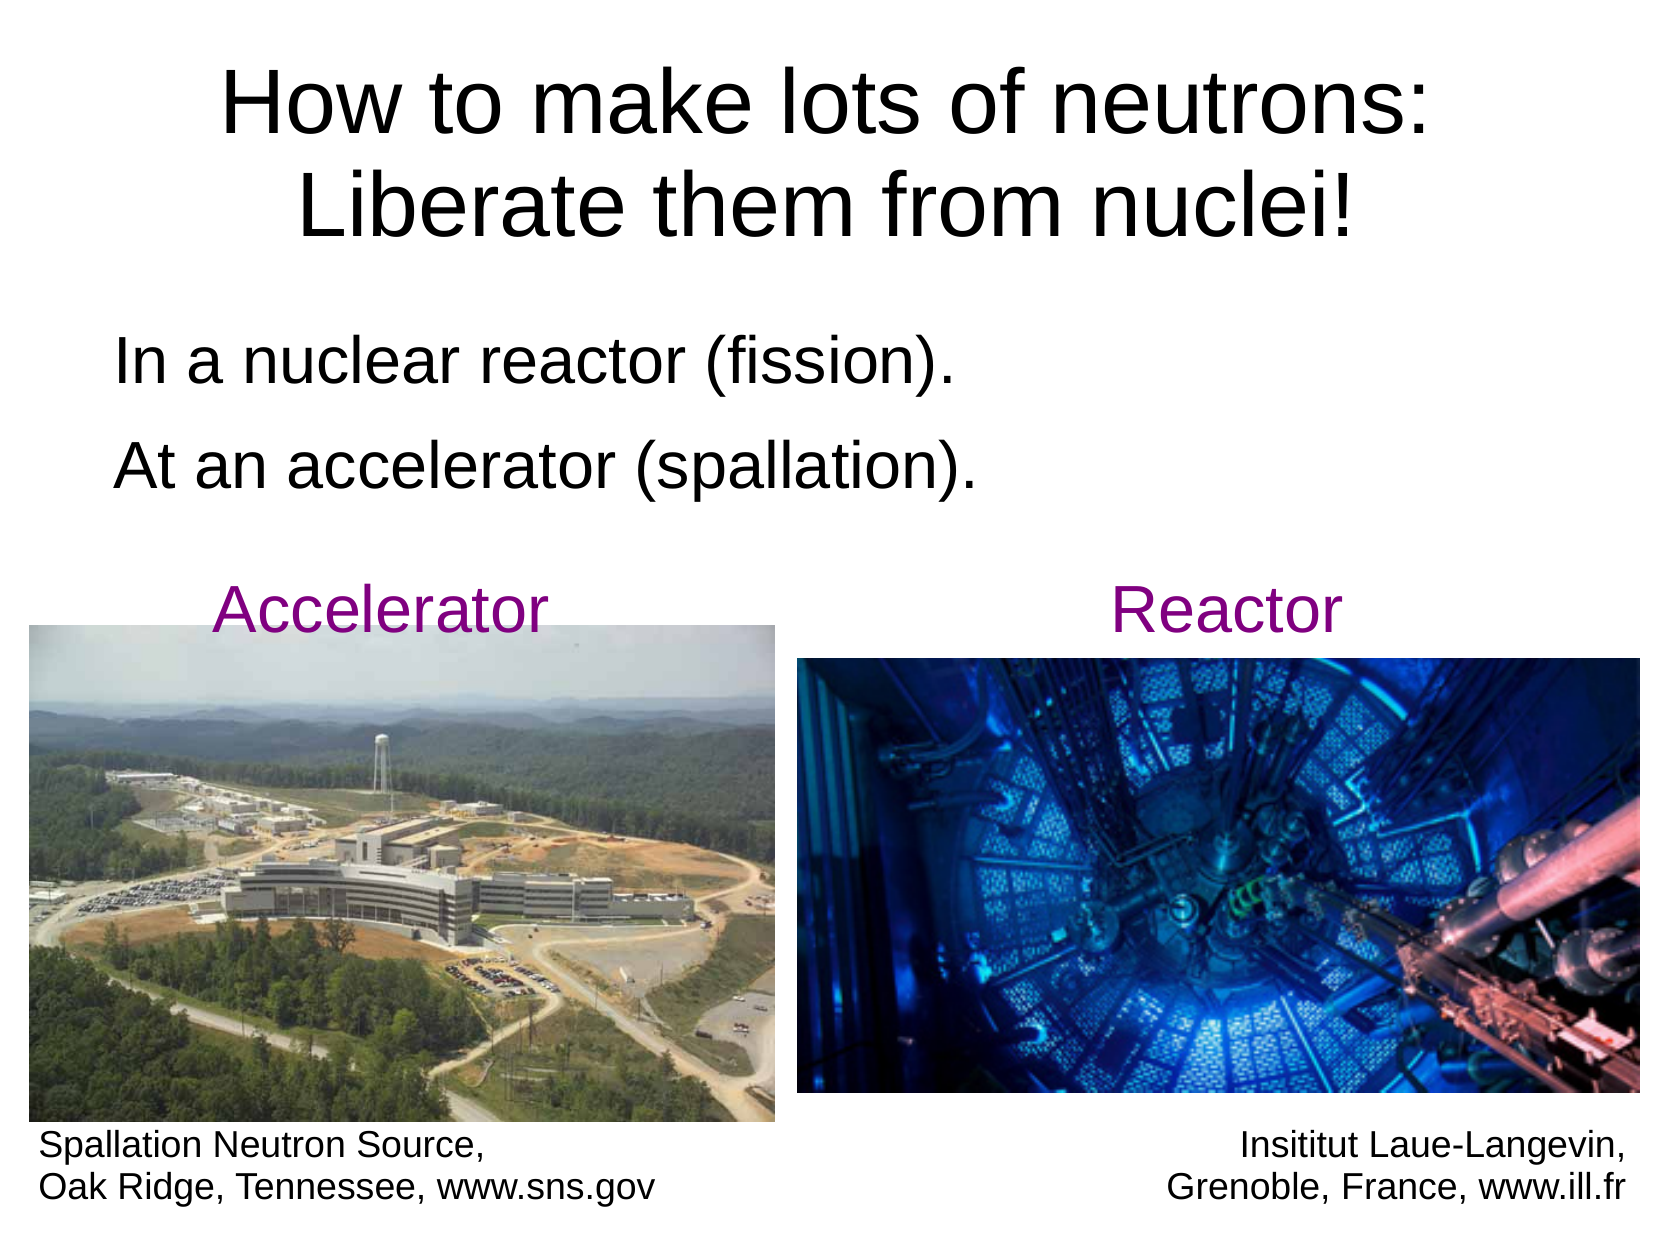

# How to make lots of neutrons: Liberate them from nuclei!
 In a nuclear reactor (fission).
 At an accelerator (spallation).
Accelerator
Reactor
Spallation Neutron Source,
Oak Ridge, Tennessee, www.sns.gov
Insititut Laue-Langevin,
Grenoble, France, www.ill.fr